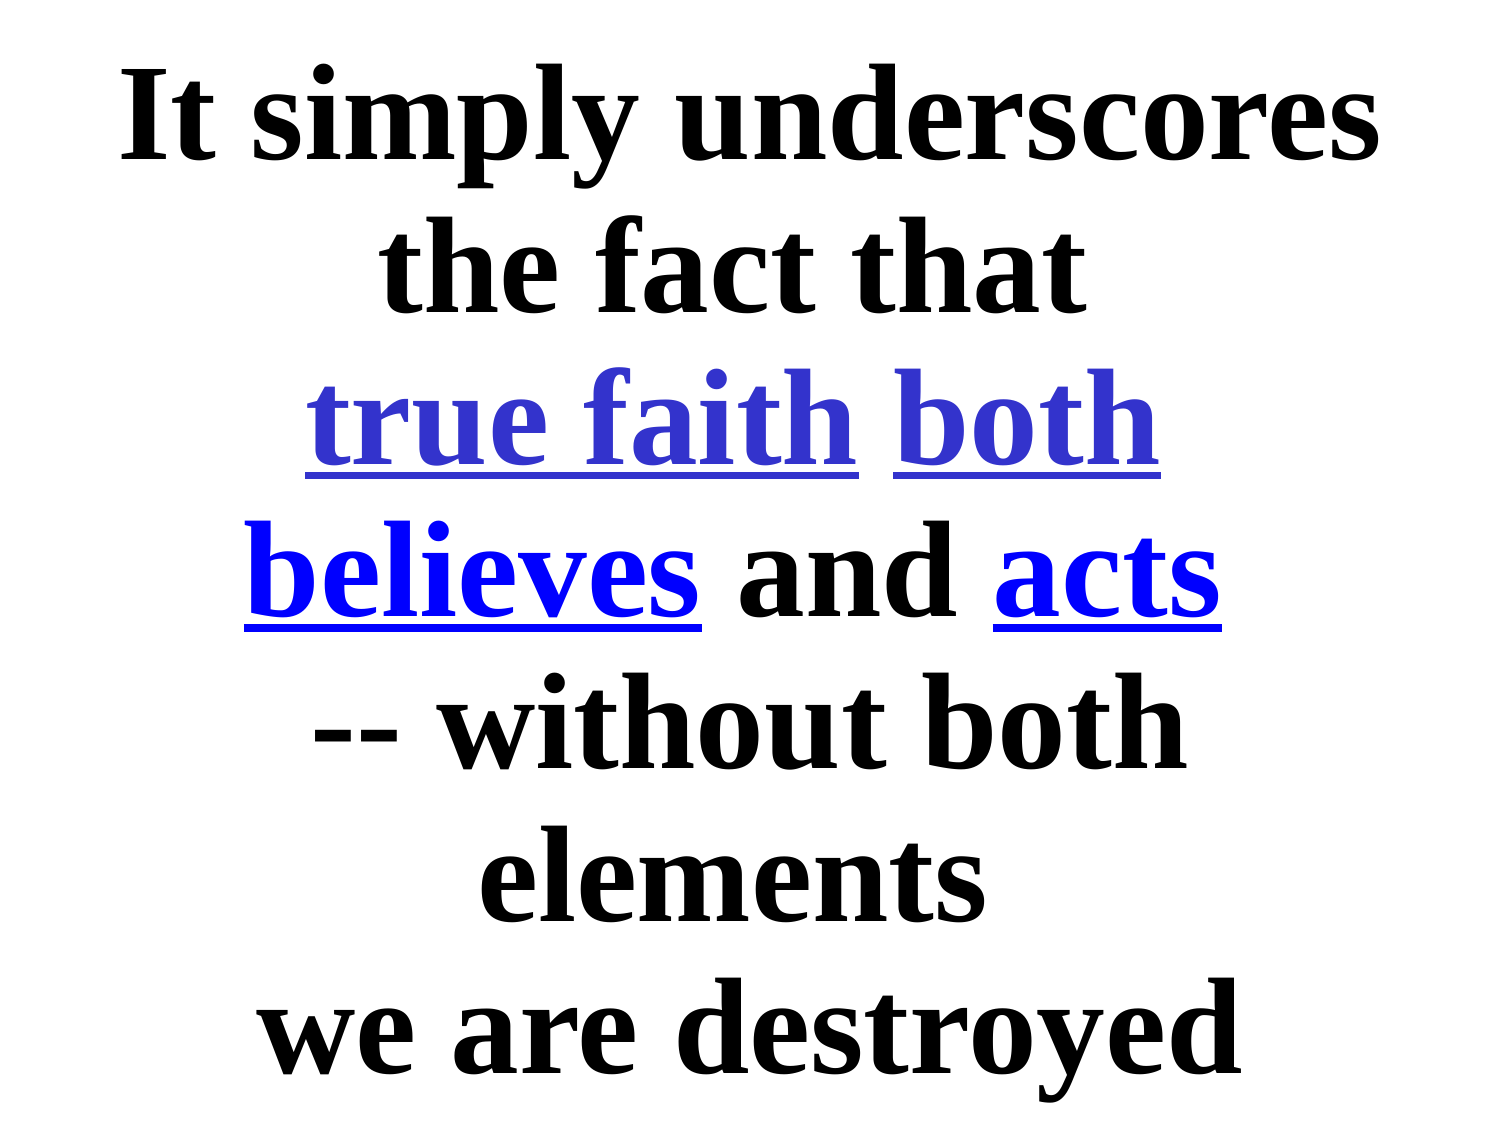

It simply underscores the fact that
true faith both
believes and acts
-- without both elements
we are destroyed